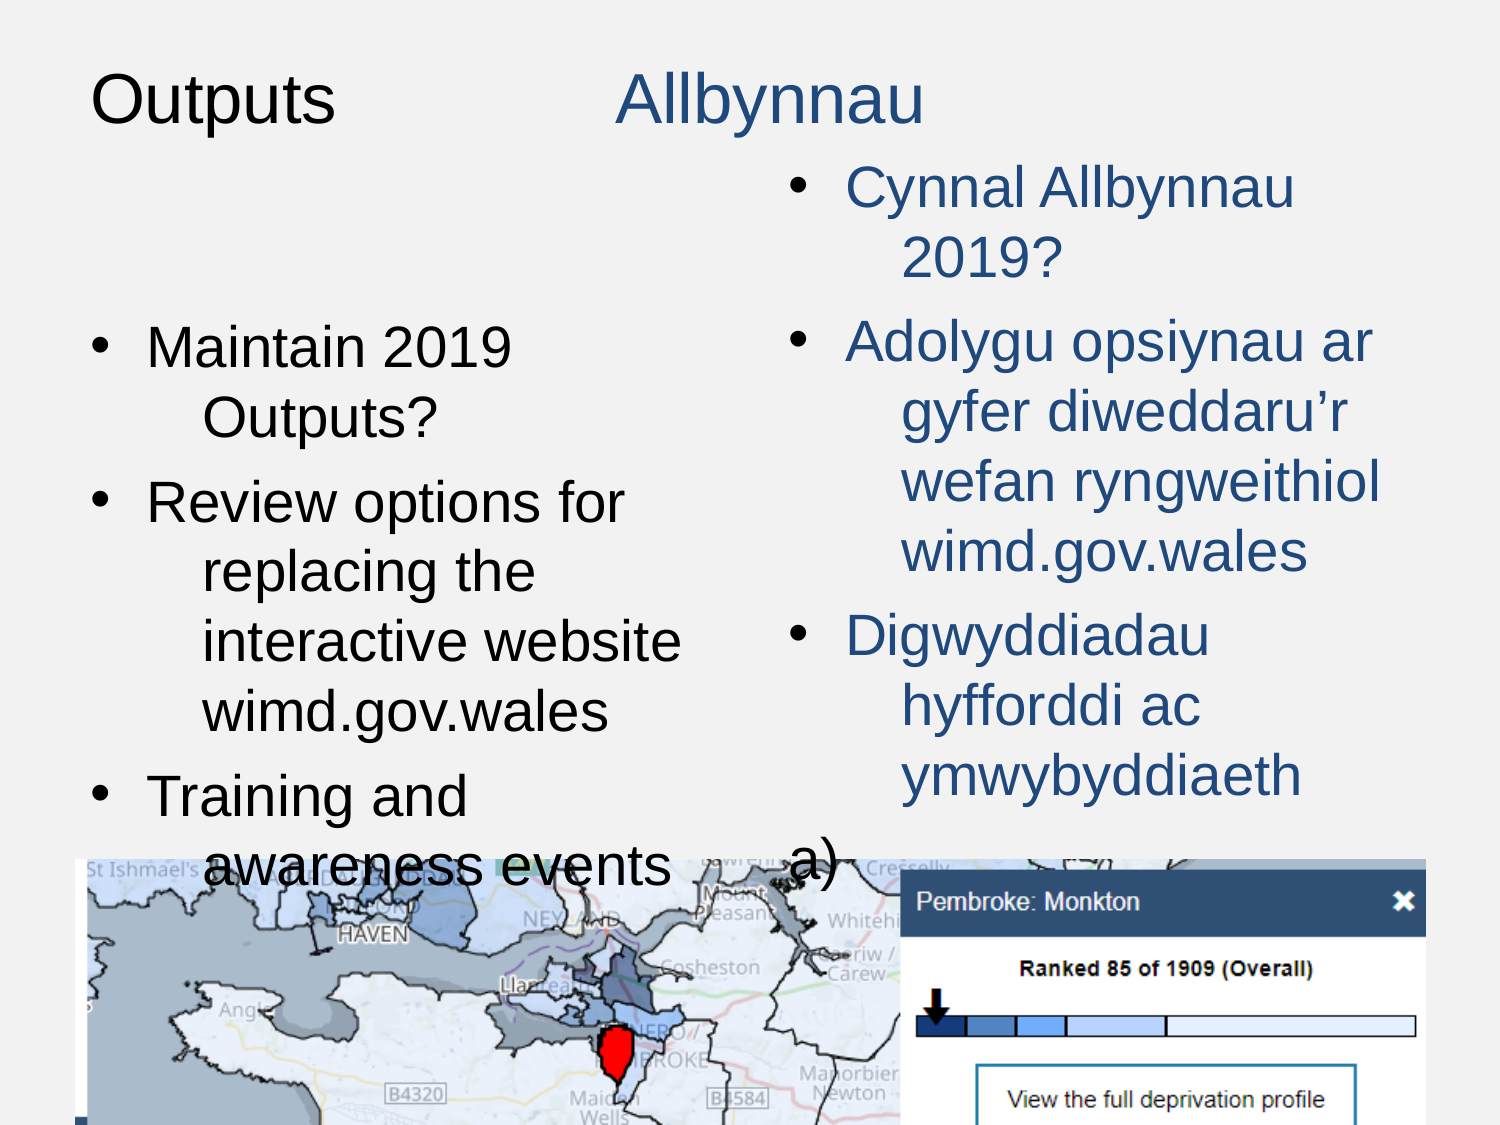

Outputs				Allbynnau
Cynnal Allbynnau 2019?
Adolygu opsiynau ar gyfer diweddaru’r wefan ryngweithiol wimd.gov.wales
Digwyddiadau
hyfforddi ac ymwybyddiaeth
# Maintain 2019 Outputs?
Review options for replacing the interactive website wimd.gov.wales
Training and awareness events